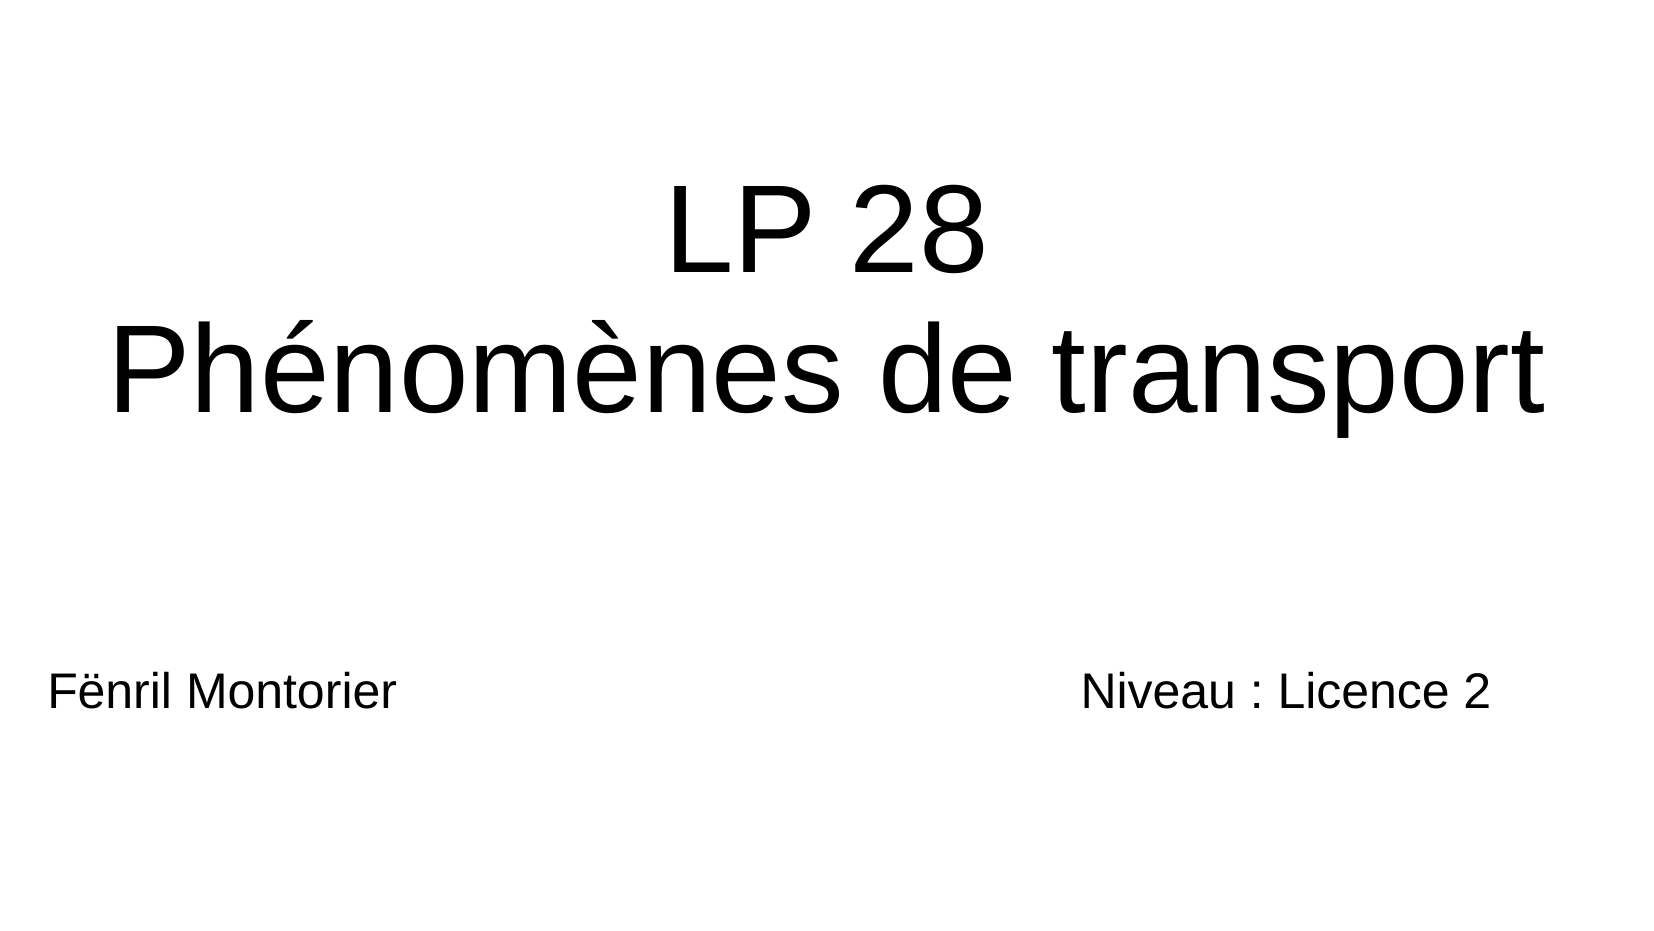

# LP 28 Phénomènes de transport
Fënril Montorier										Niveau : Licence 2